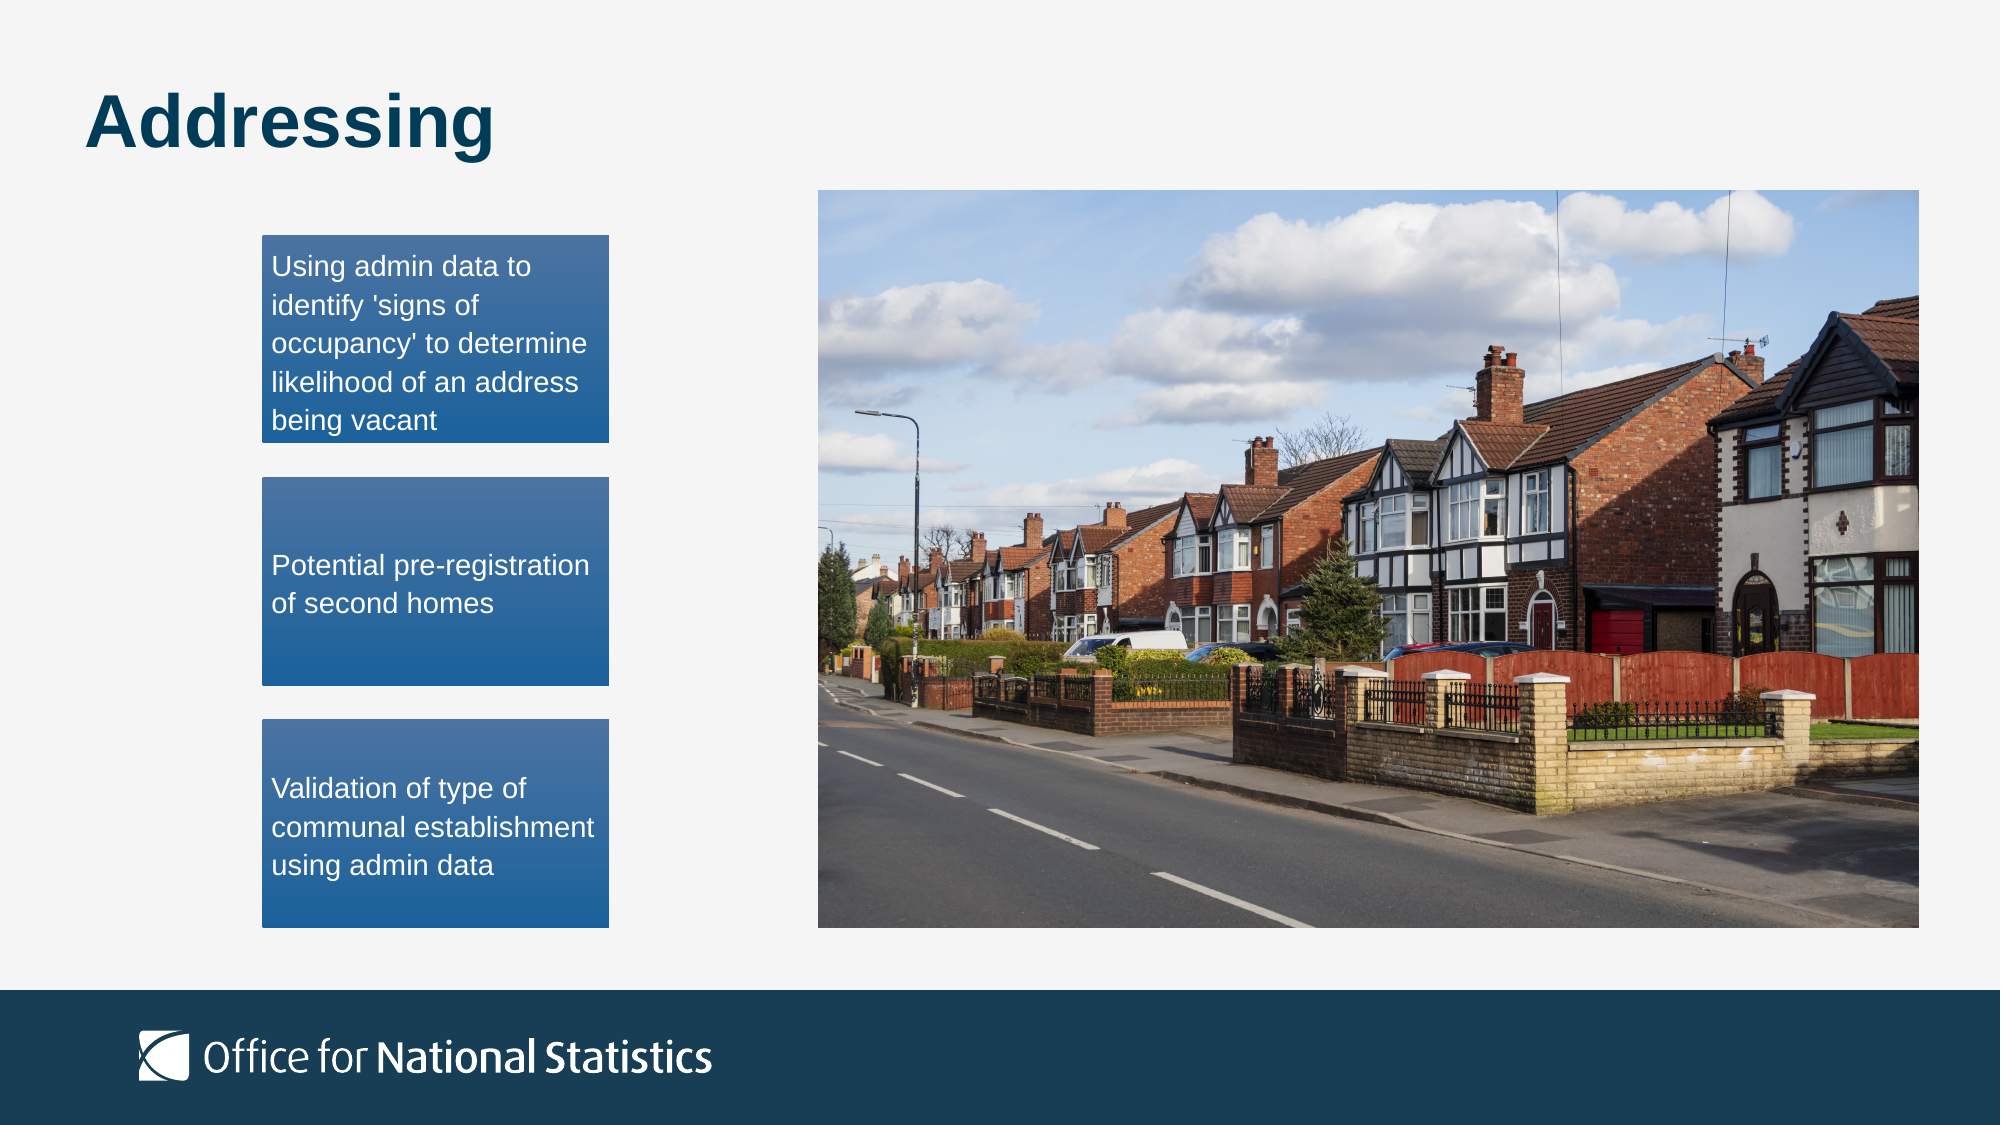

# Addressing
Using admin data to identify 'signs of occupancy' to determine likelihood of an address being vacant
Potential pre-registration of second homes
Validation of type of communal establishment using admin data